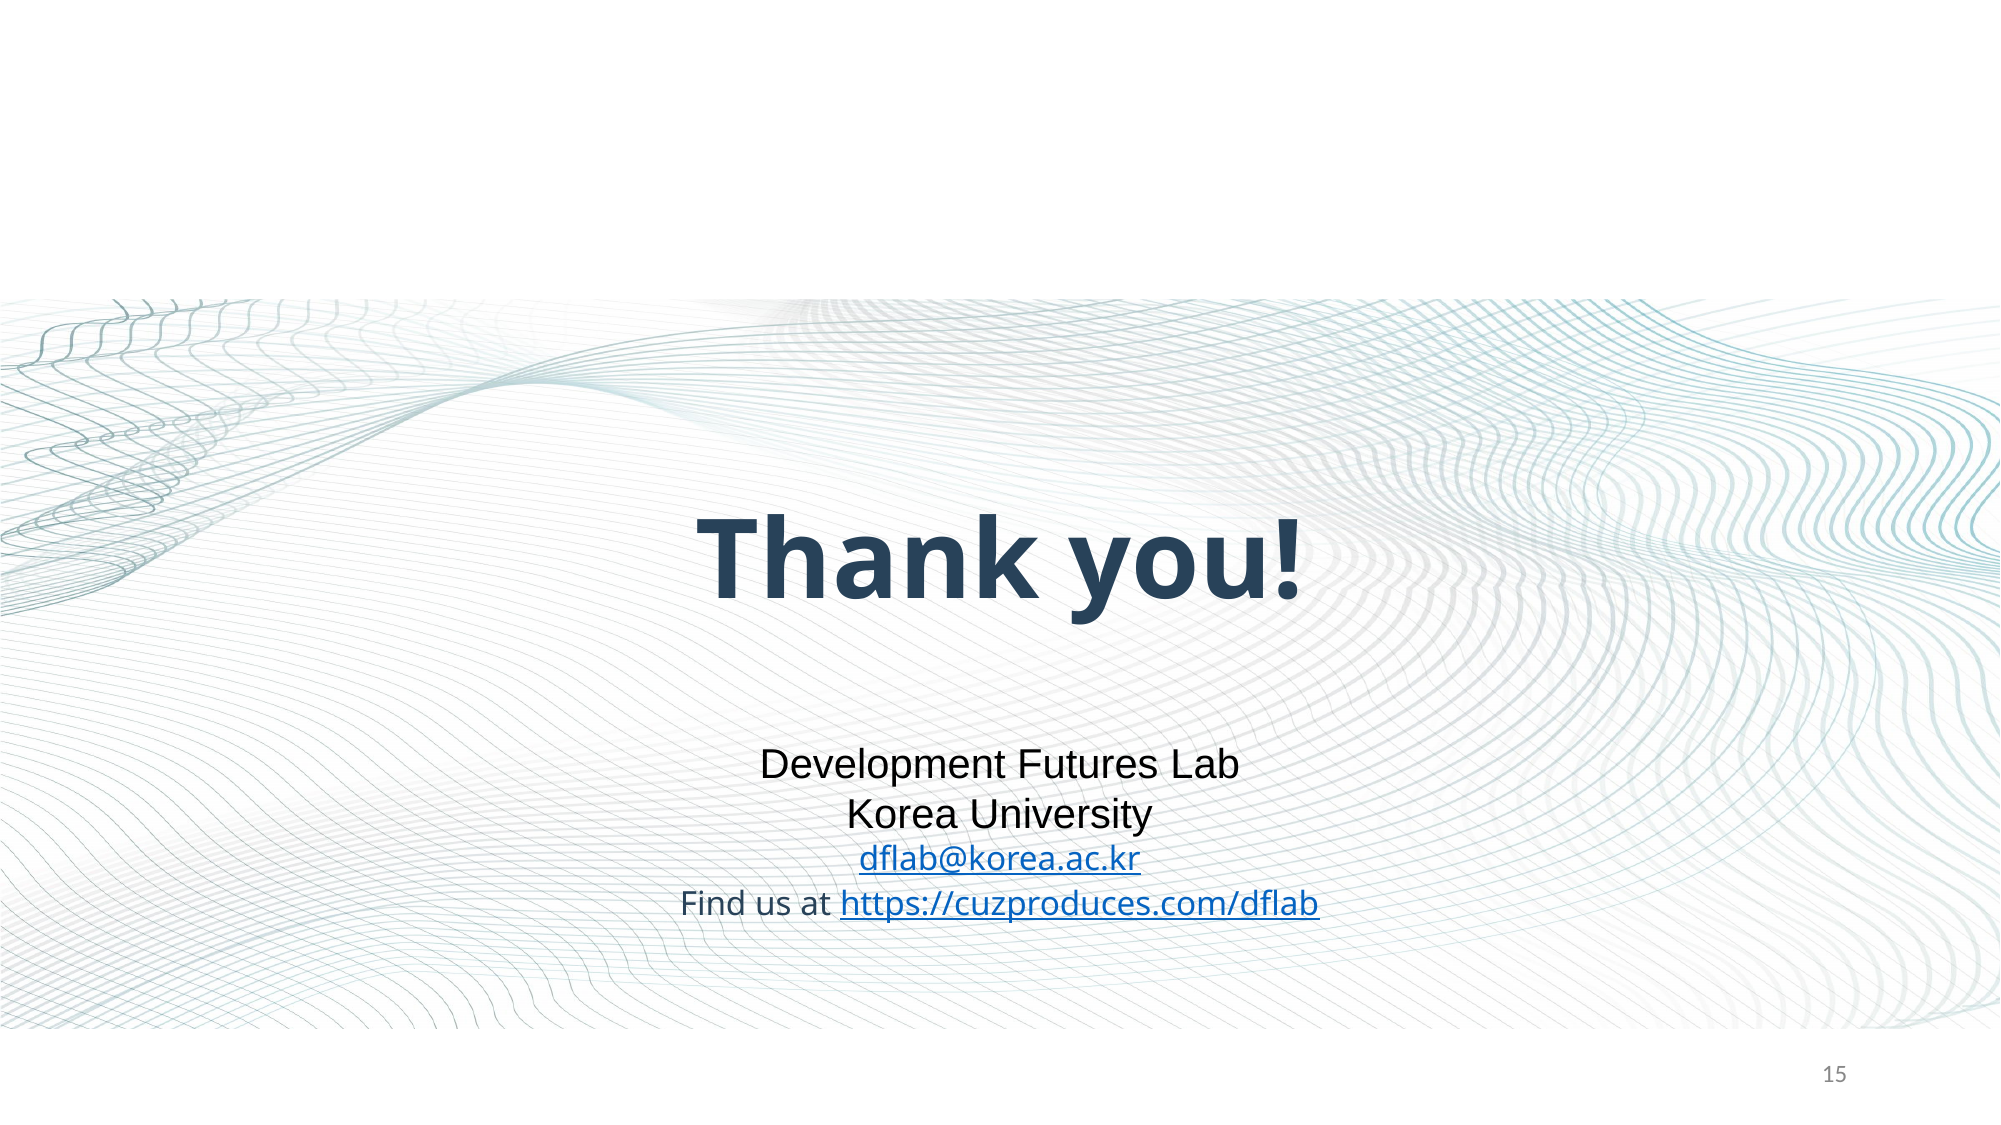

# Thank you!
Development Futures Lab
Korea University
dflab@korea.ac.kr
Find us at https://cuzproduces.com/dflab